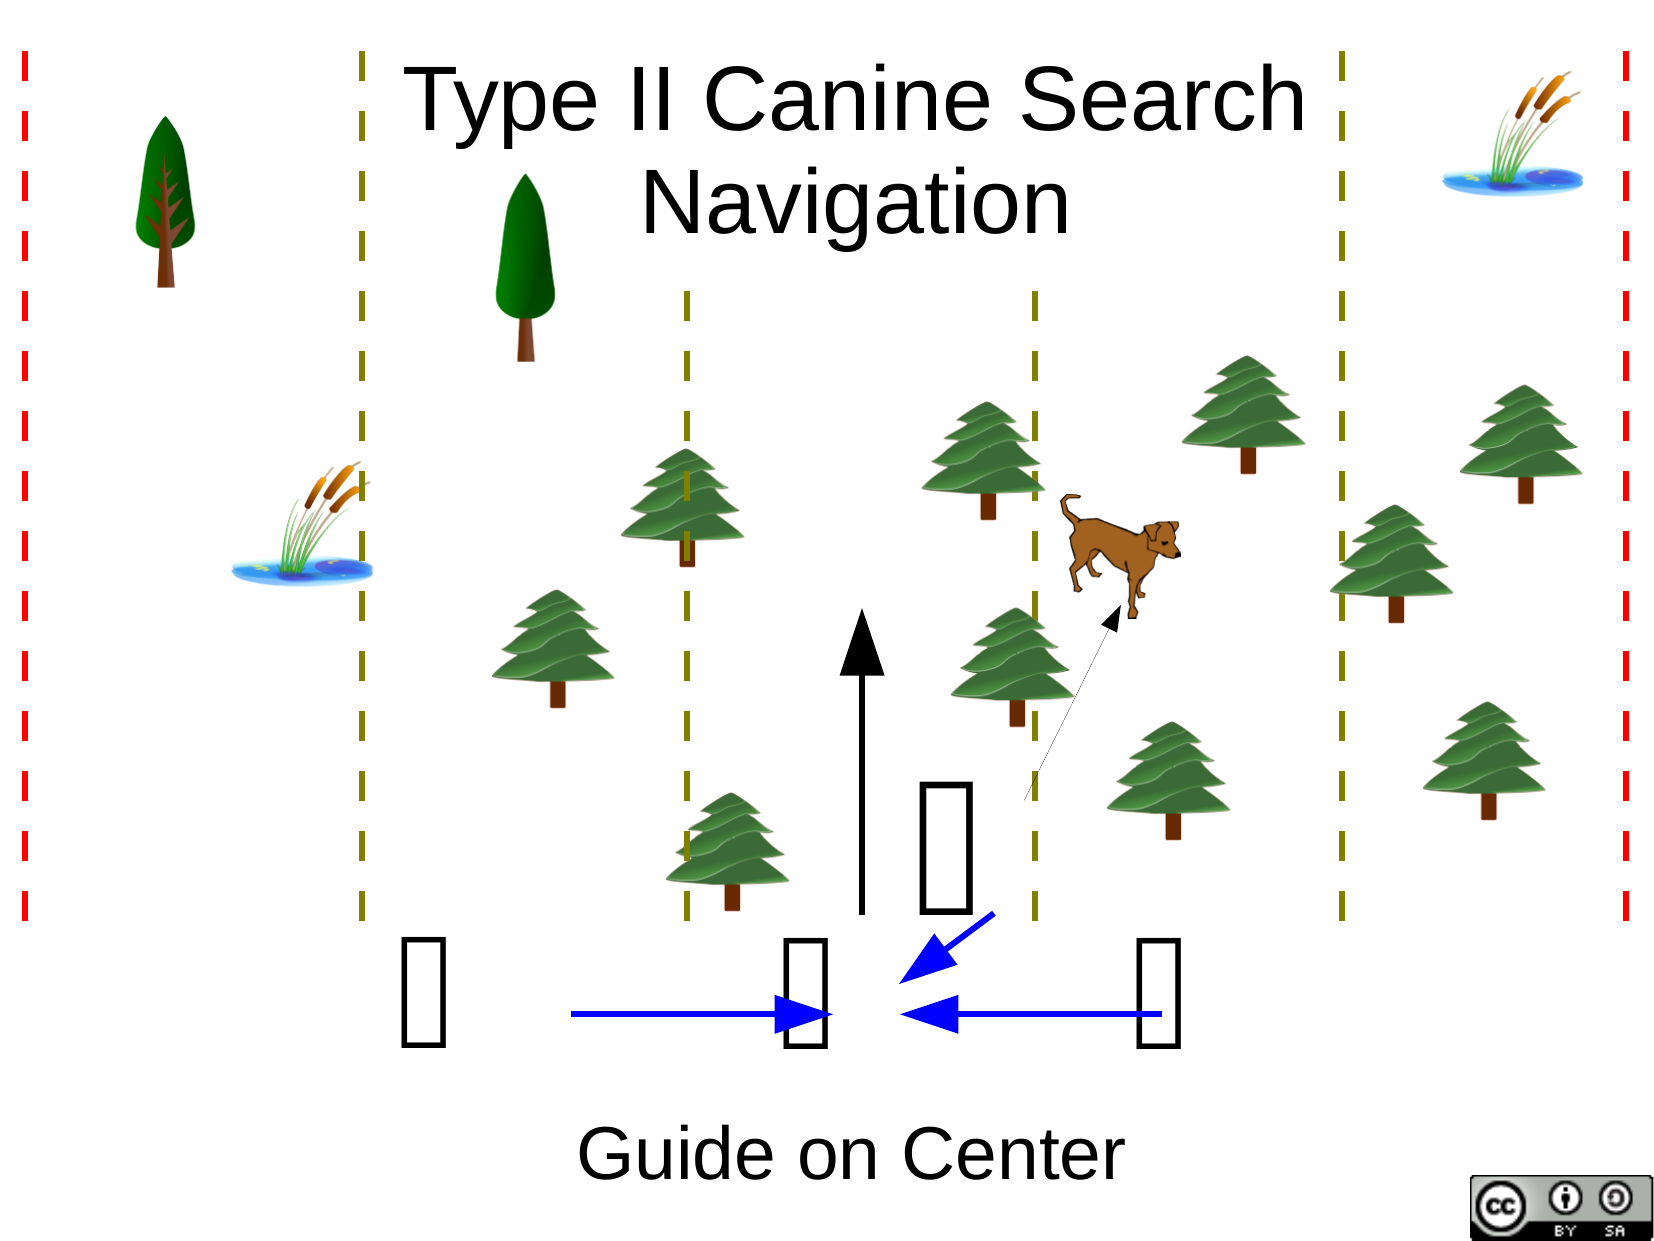

# Type II Canine Search Navigation




Guide on Center